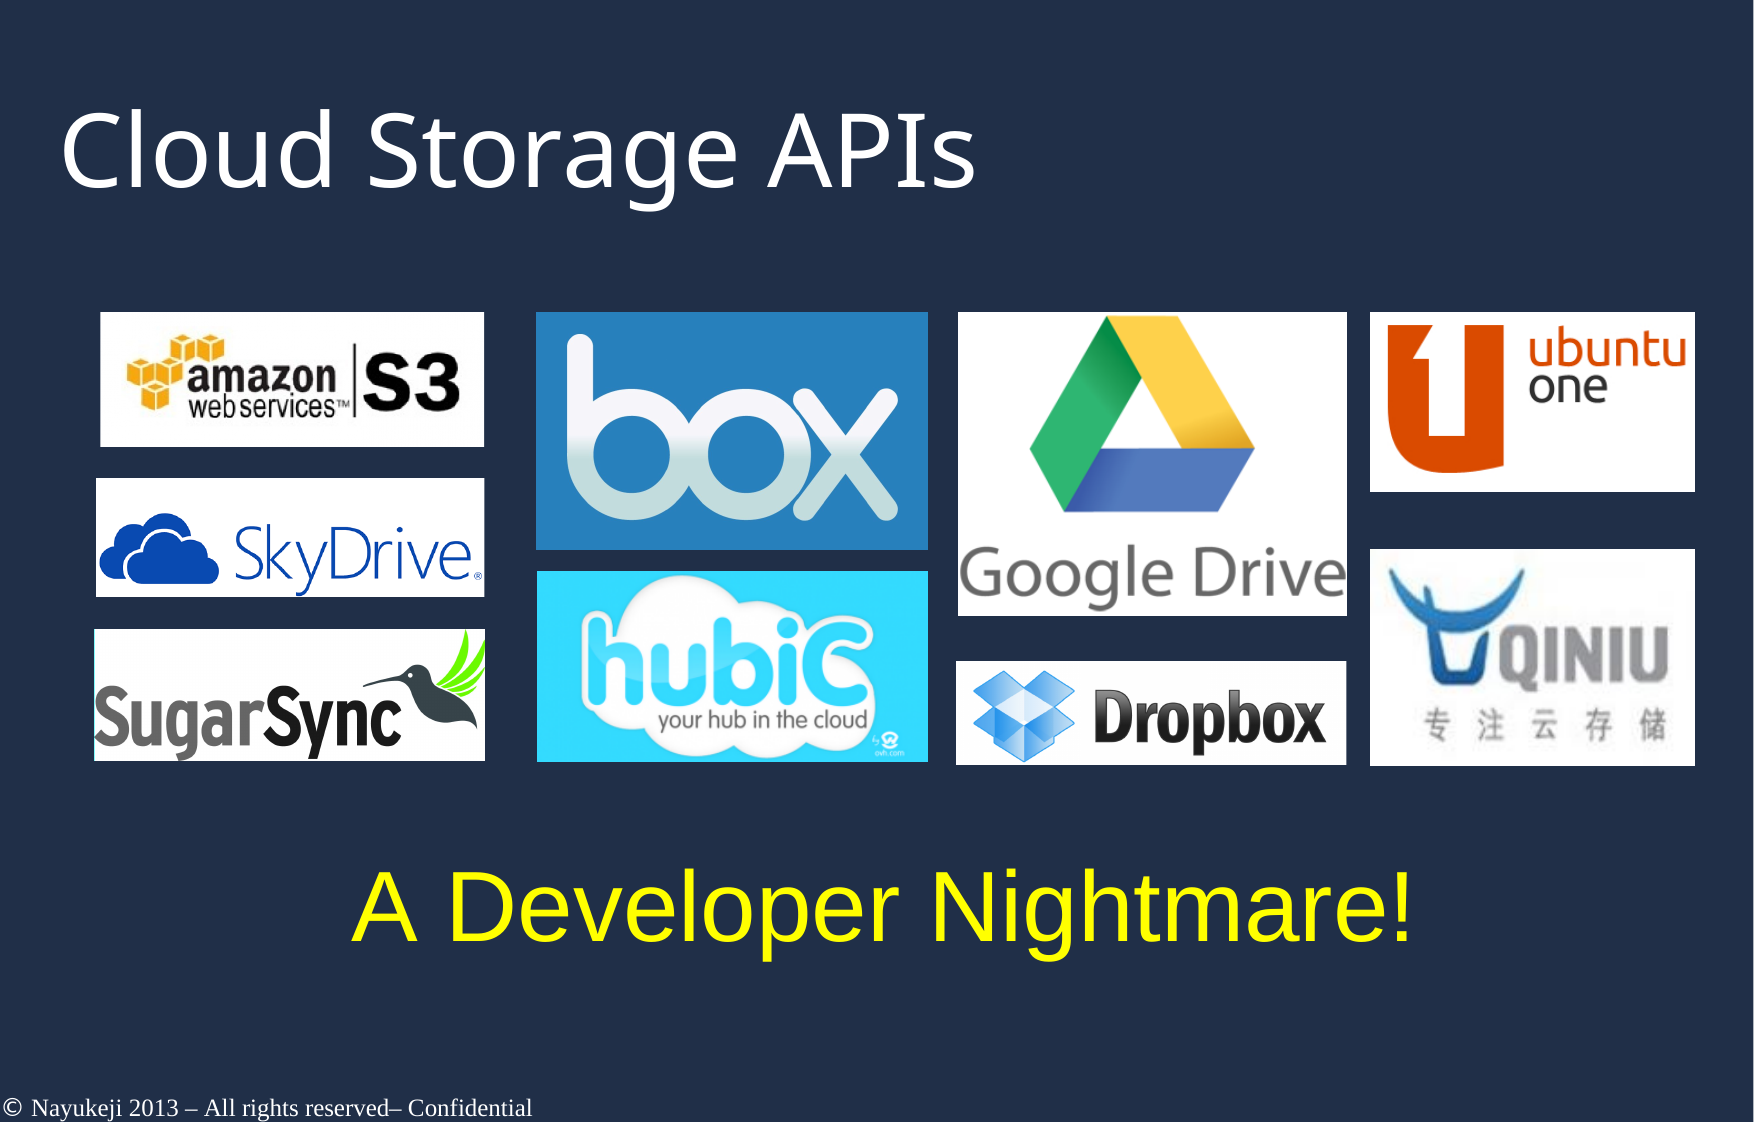

# Cloud Storage APIs
A Developer Nightmare!